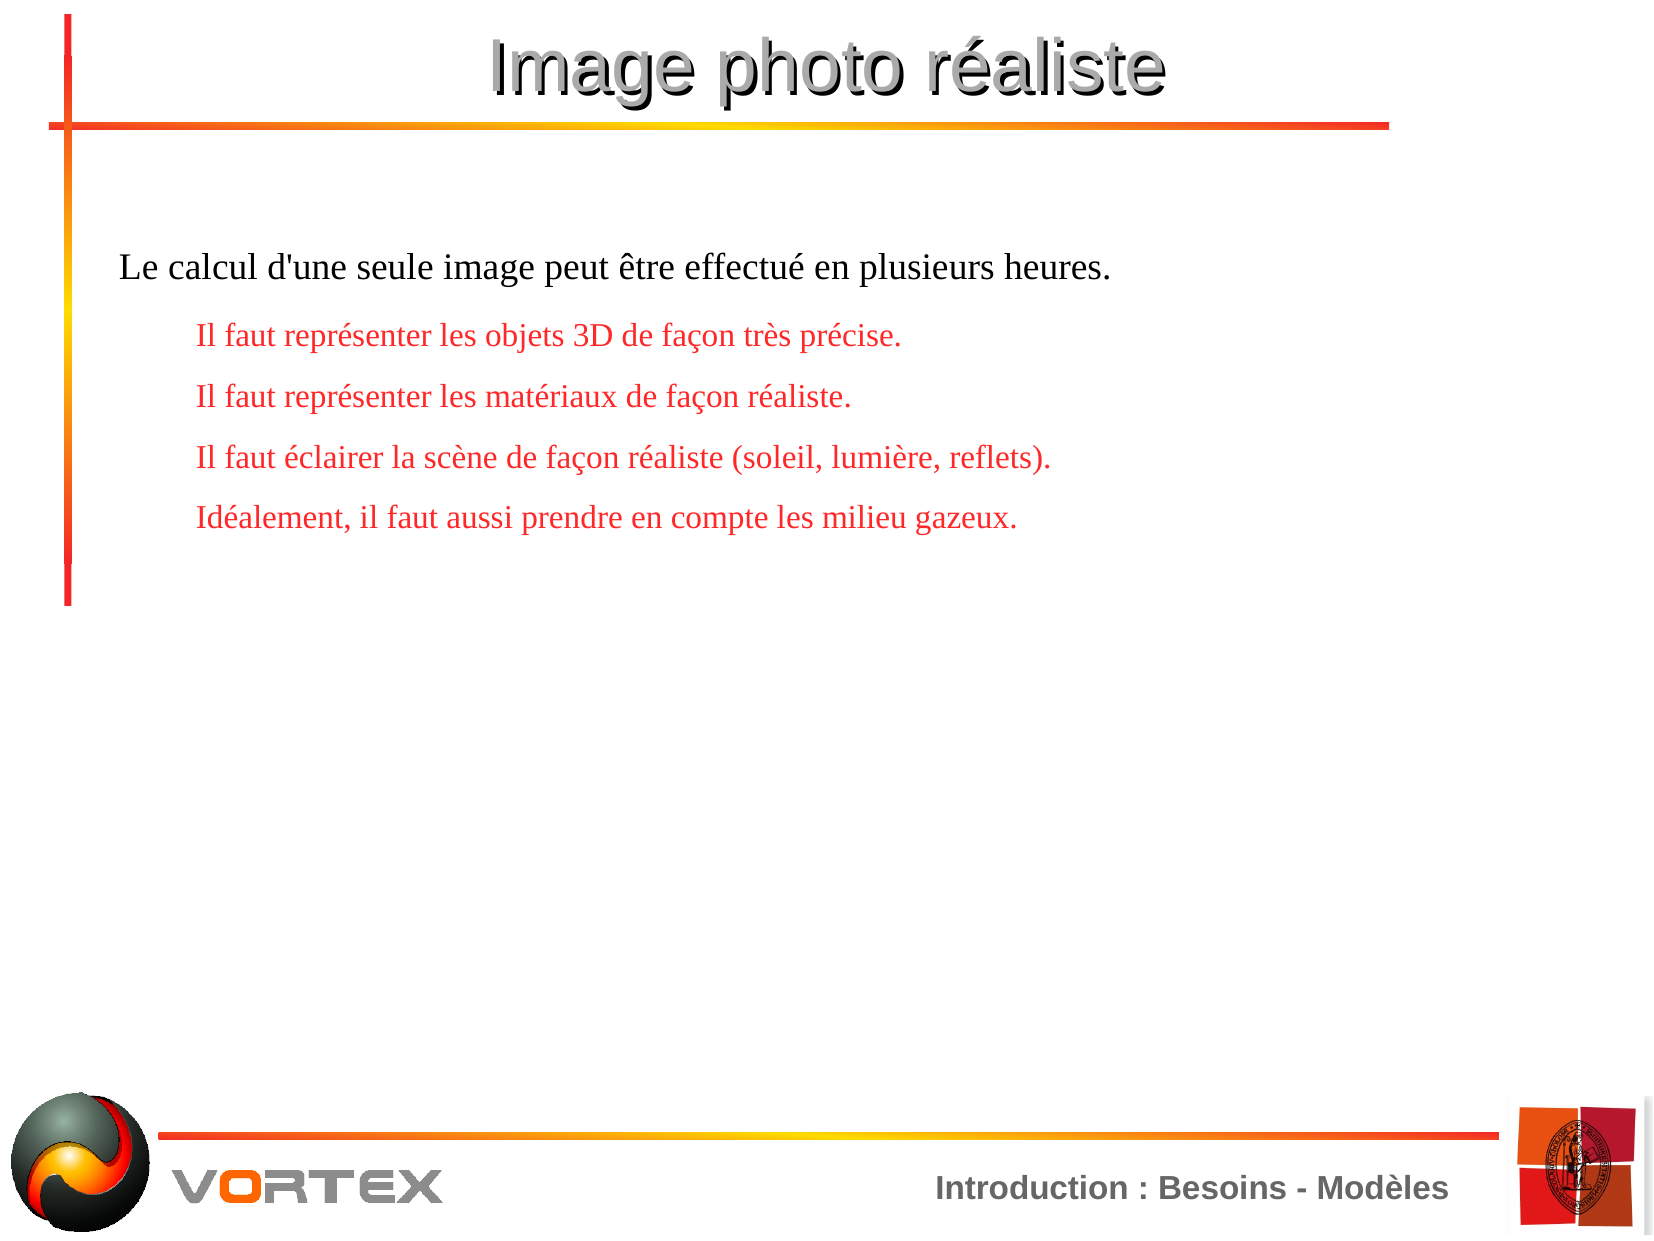

# Image photo réaliste
Le calcul d'une seule image peut être effectué en plusieurs heures.
Il faut représenter les objets 3D de façon très précise.
Il faut représenter les matériaux de façon réaliste.
Il faut éclairer la scène de façon réaliste (soleil, lumière, reflets).
Idéalement, il faut aussi prendre en compte les milieu gazeux.